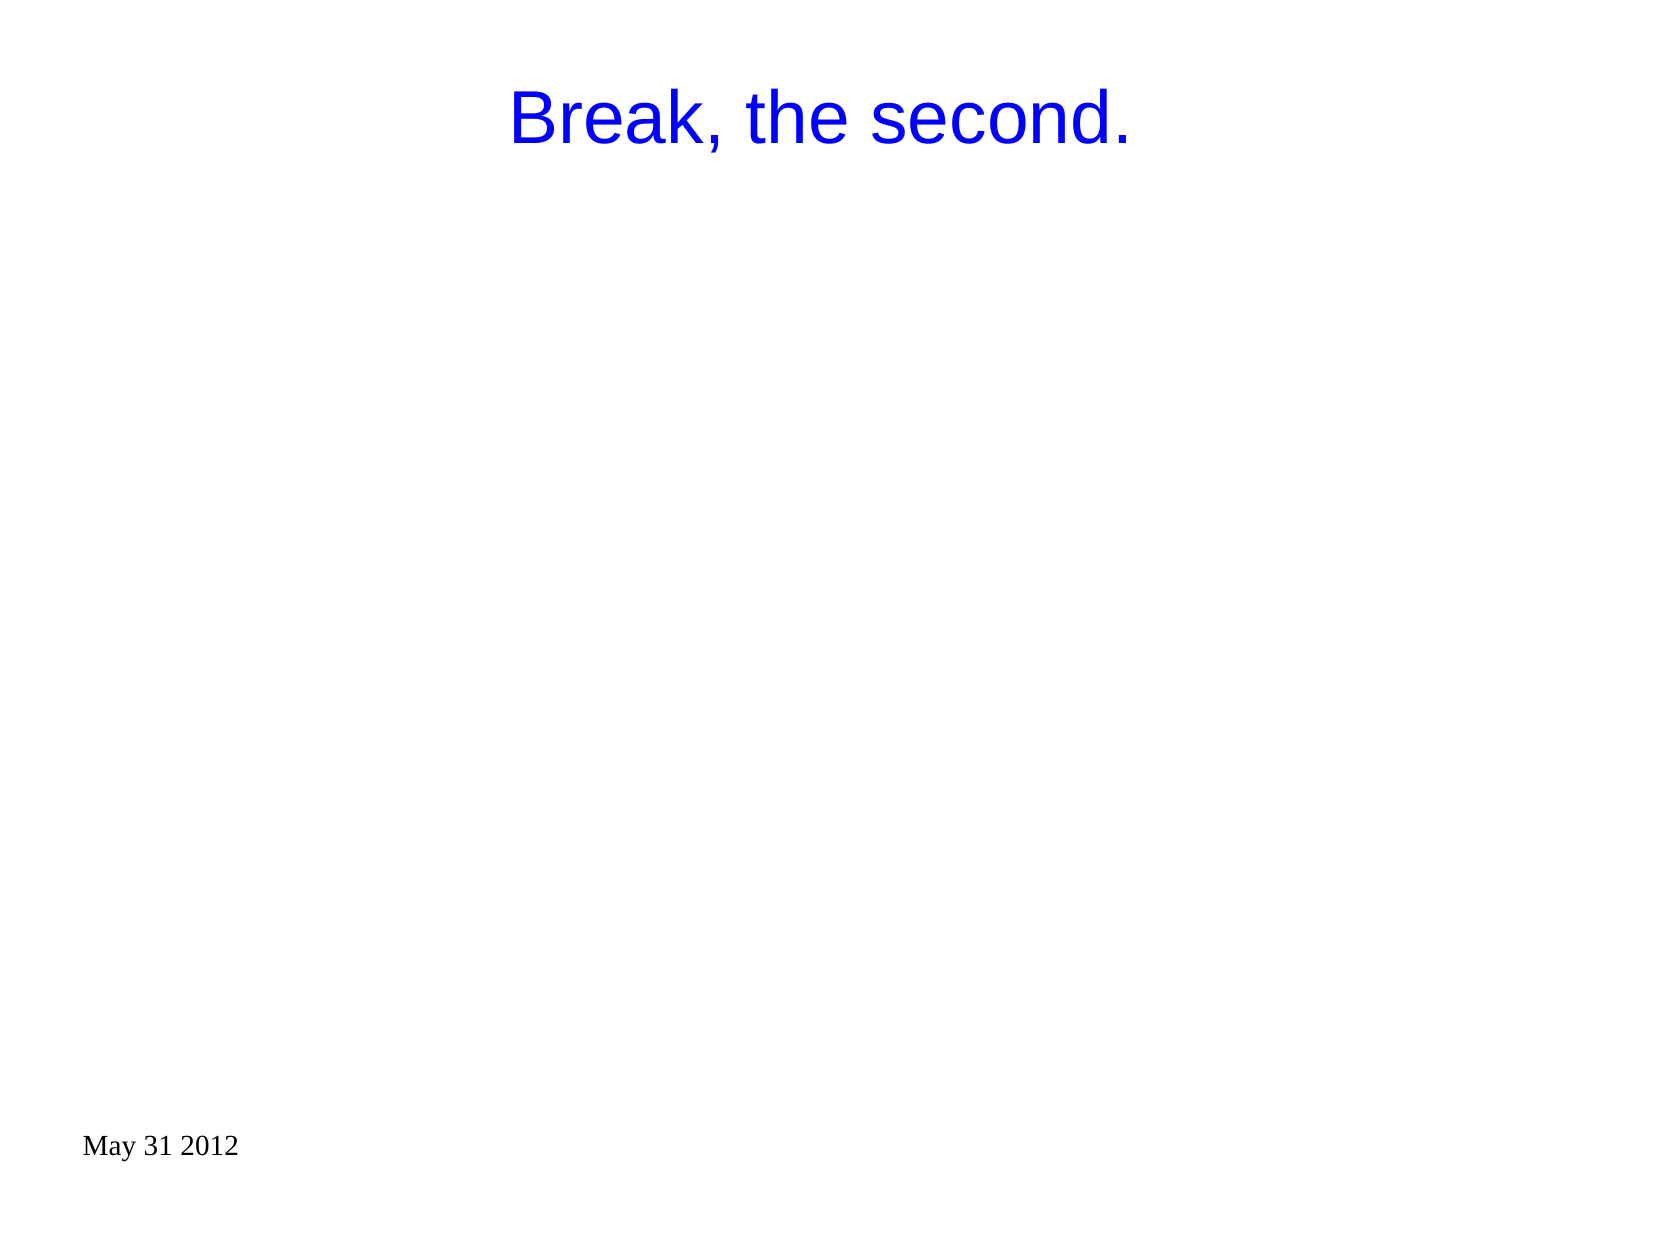

# Break, the second.
May 31 2012